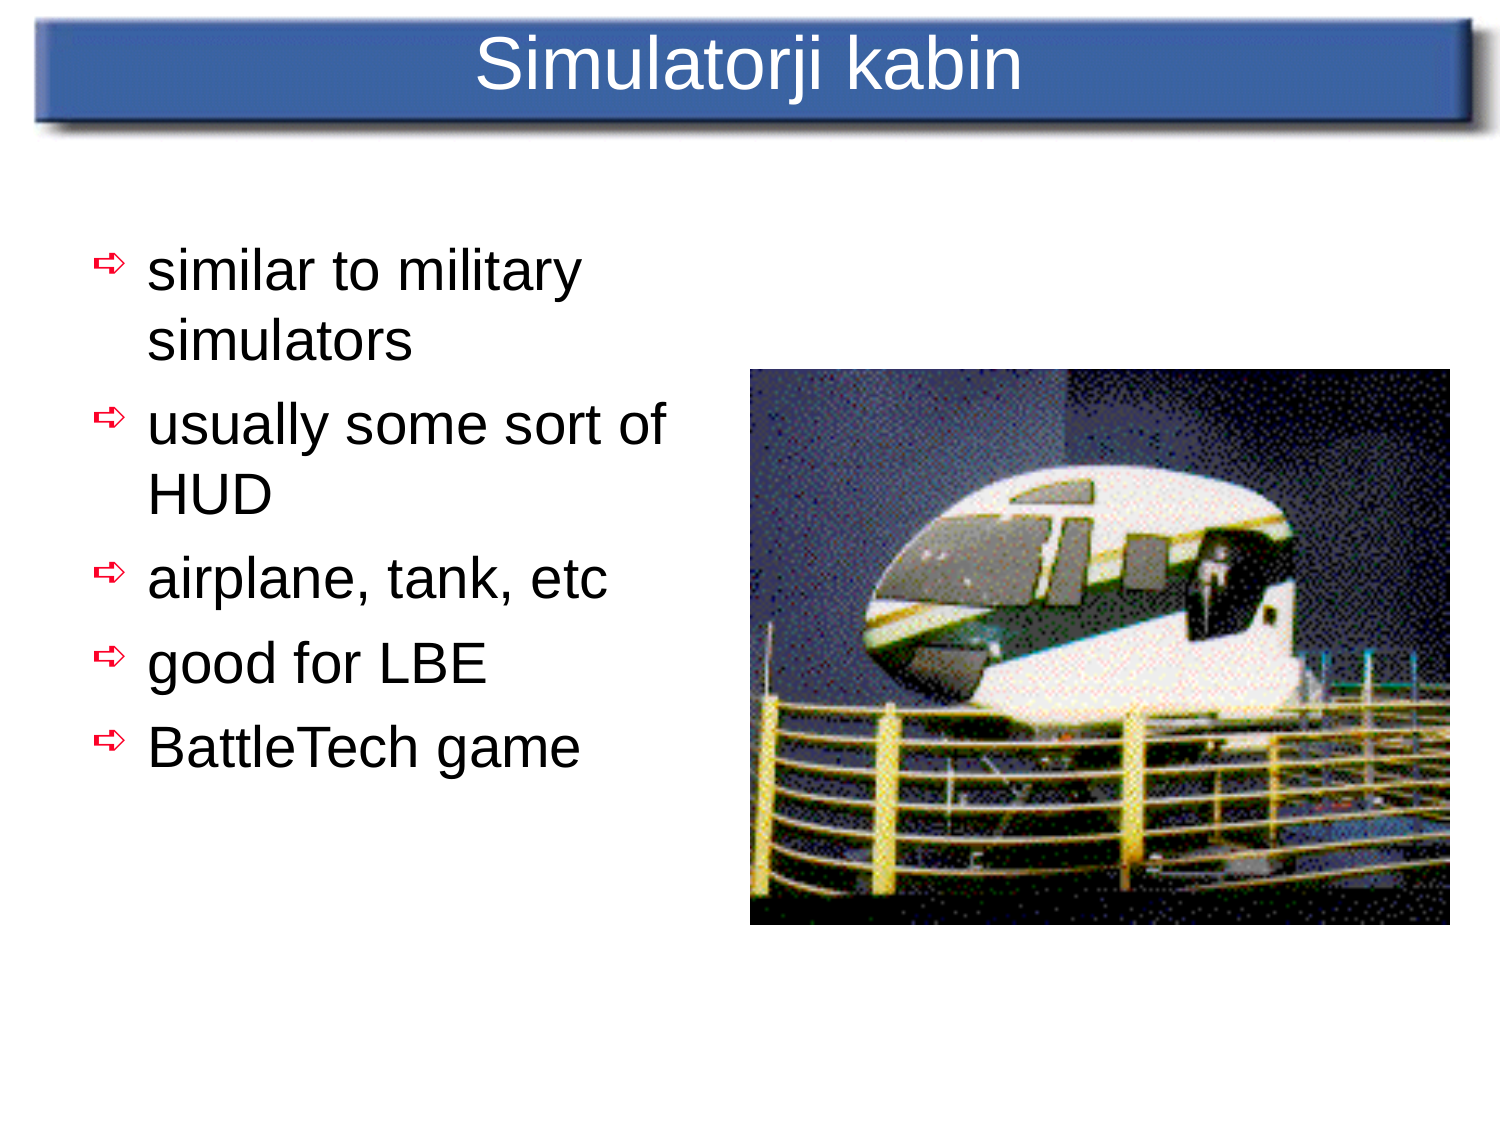

# Simulatorji kabin
similar to military simulators
usually some sort of HUD
airplane, tank, etc
good for LBE
BattleTech game
Source: VR News, Vol. 5, Issue 5, June 96